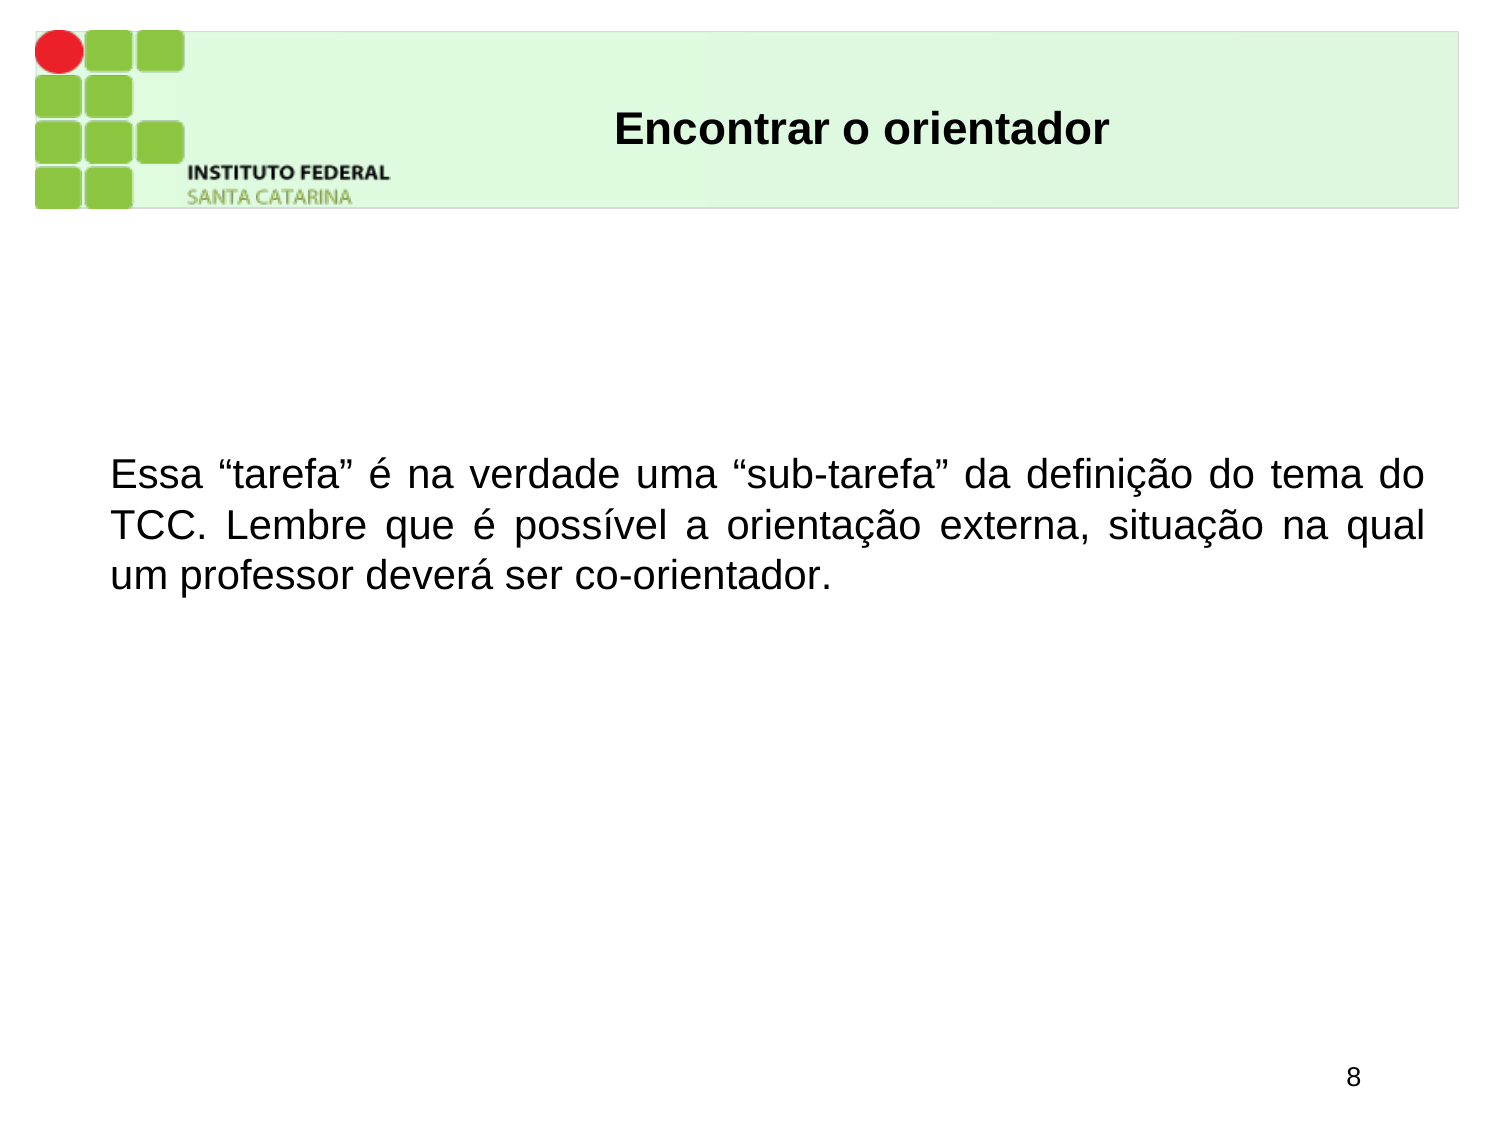

# Encontrar o orientador
Essa “tarefa” é na verdade uma “sub-tarefa” da definição do tema do TCC. Lembre que é possível a orientação externa, situação na qual um professor deverá ser co-orientador.
8